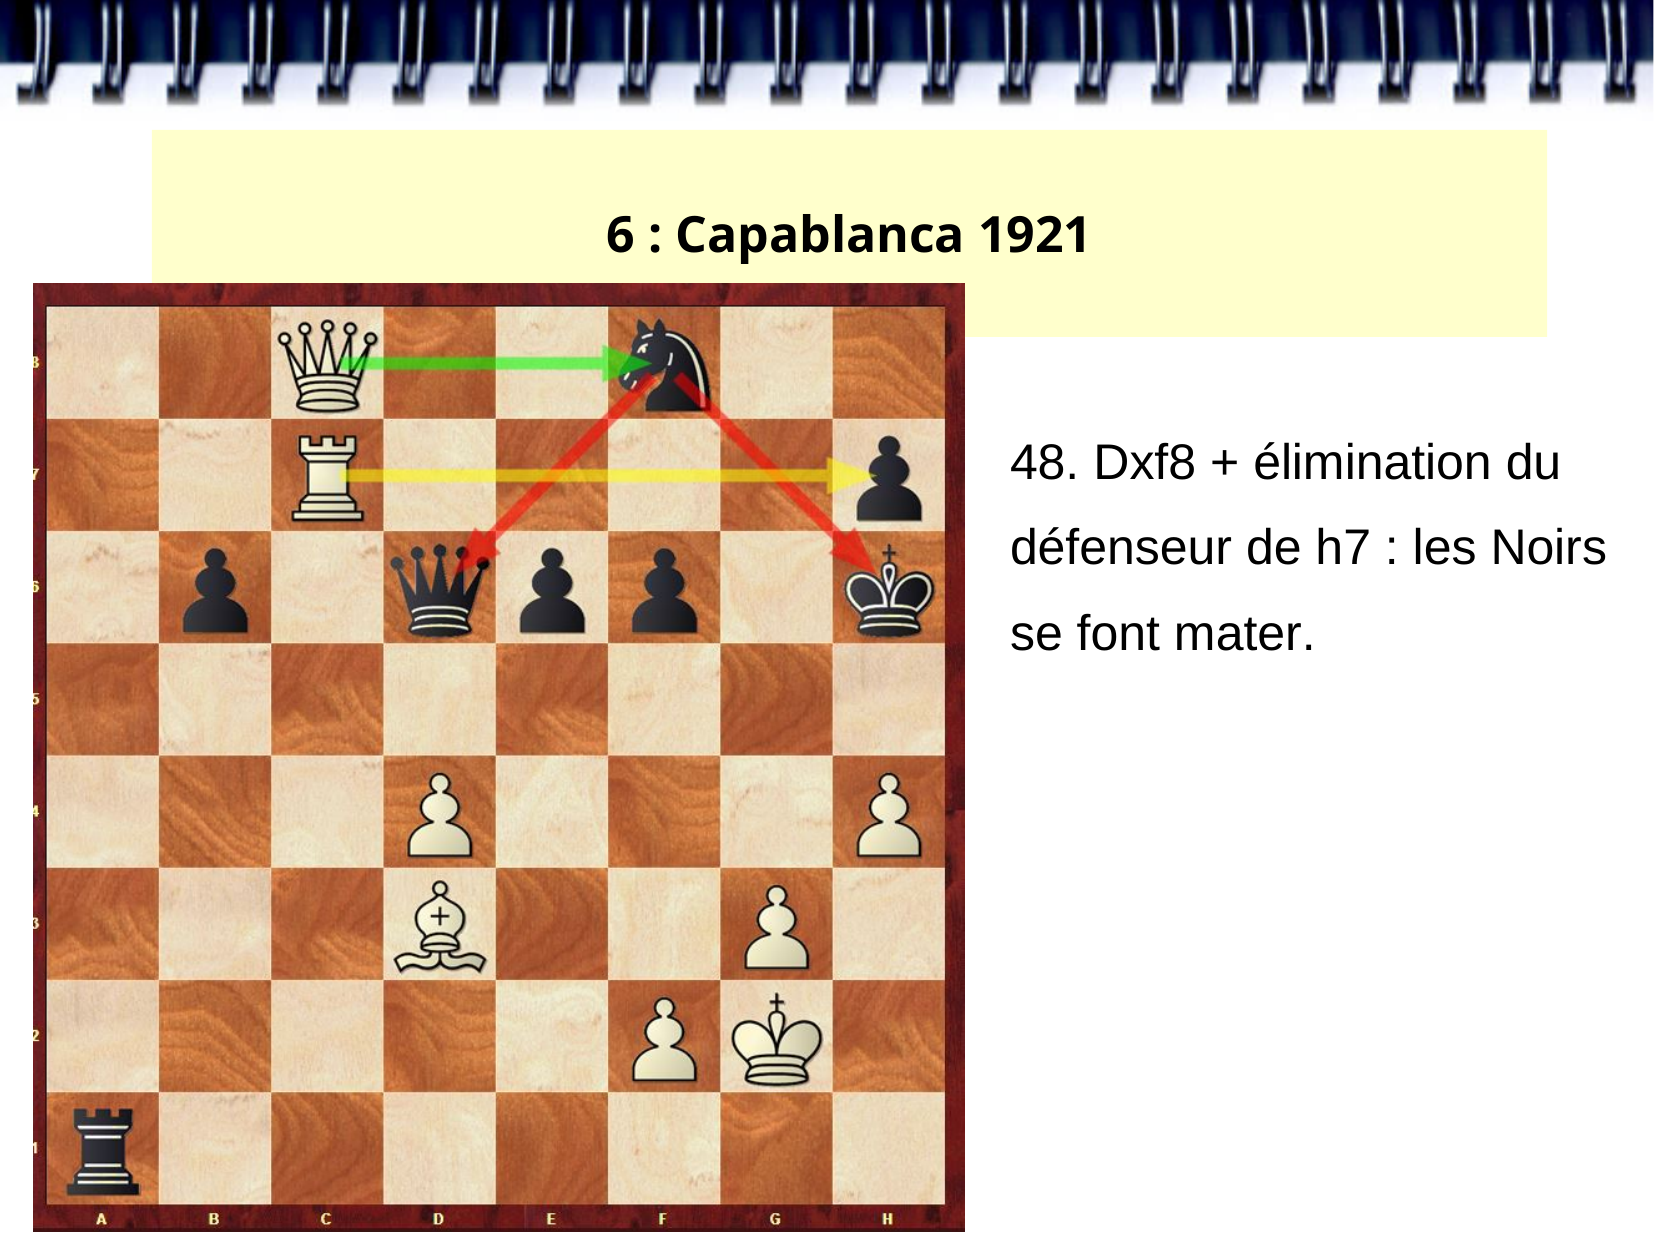

# 6 : Capablanca 1921
48. Dxf8 + élimination du
défenseur de h7 : les Noirs
se font mater.